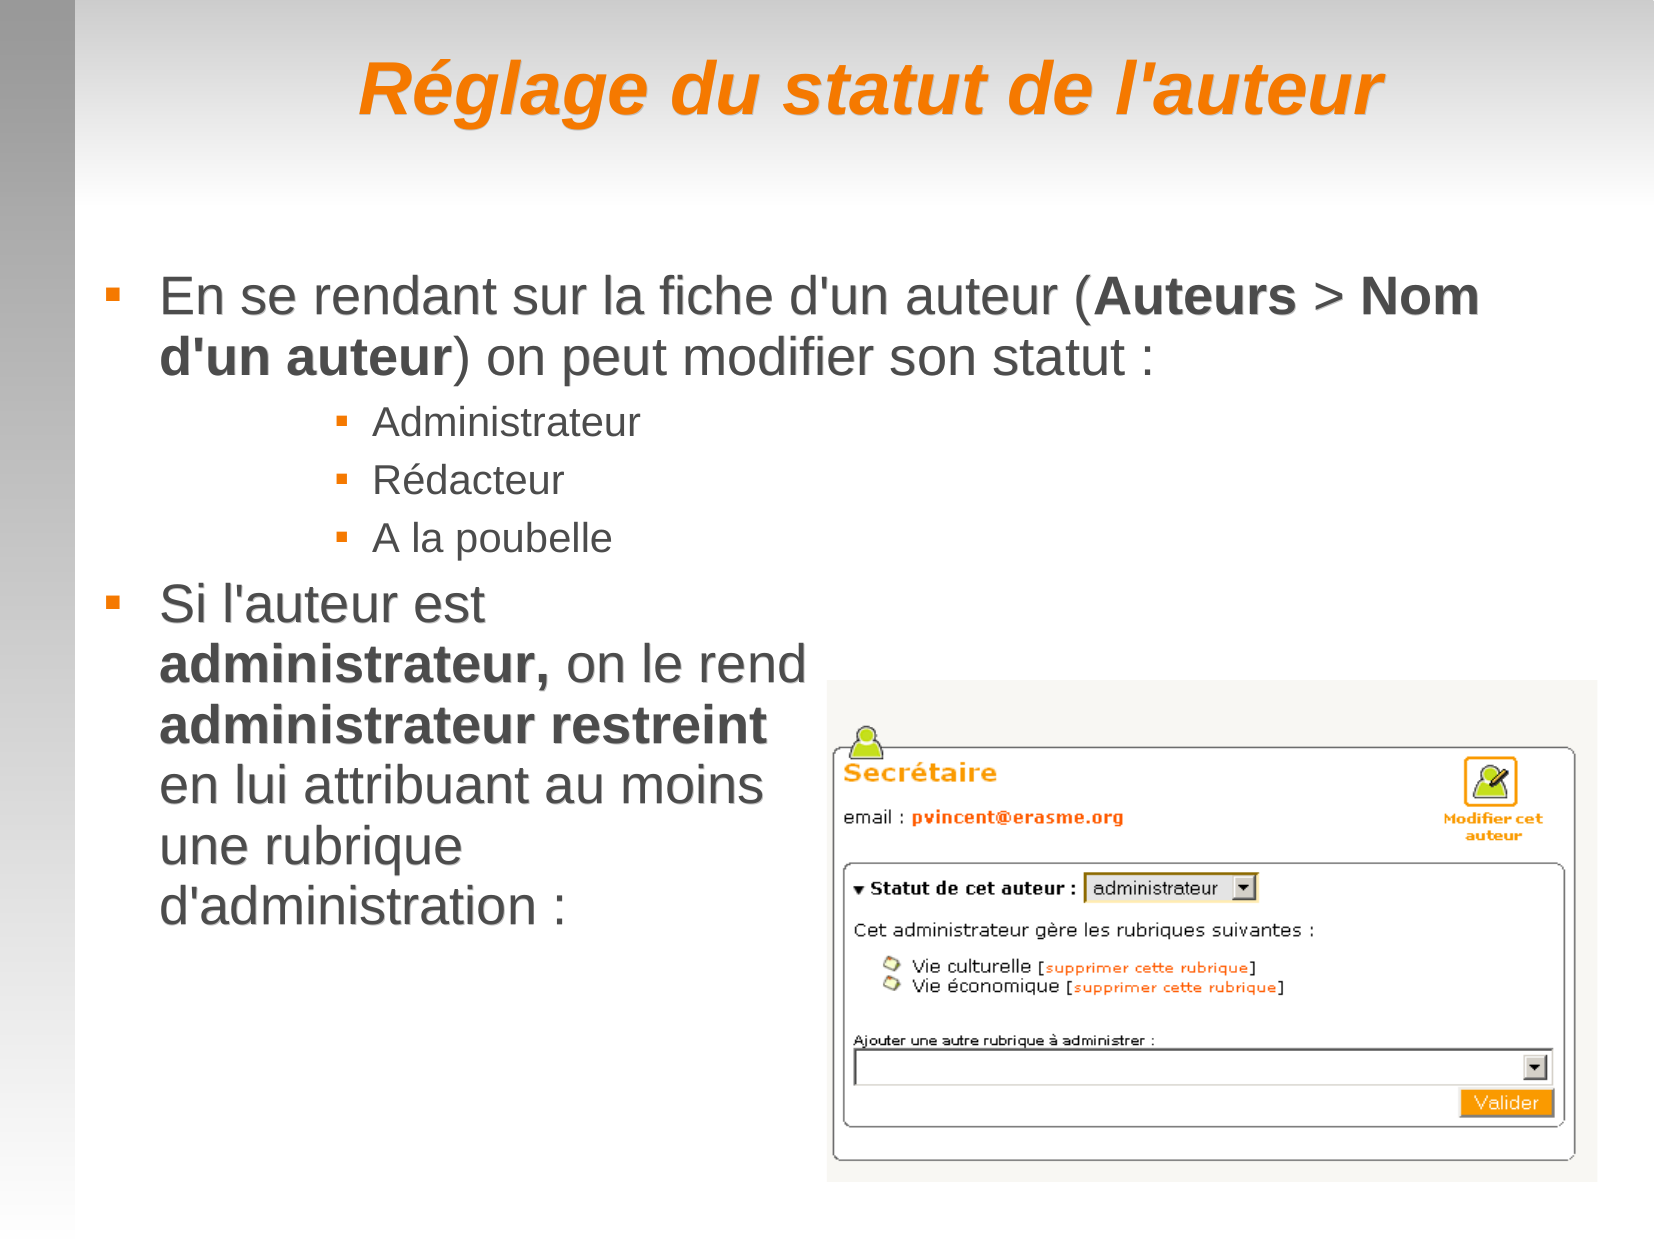

# Réglage du statut de l'auteur
En se rendant sur la fiche d'un auteur (Auteurs > Nom d'un auteur) on peut modifier son statut :
Administrateur
Rédacteur
A la poubelle
Si l'auteur est
administrateur, on le rend
administrateur restreint
en lui attribuant au moins
une rubrique
d'administration :